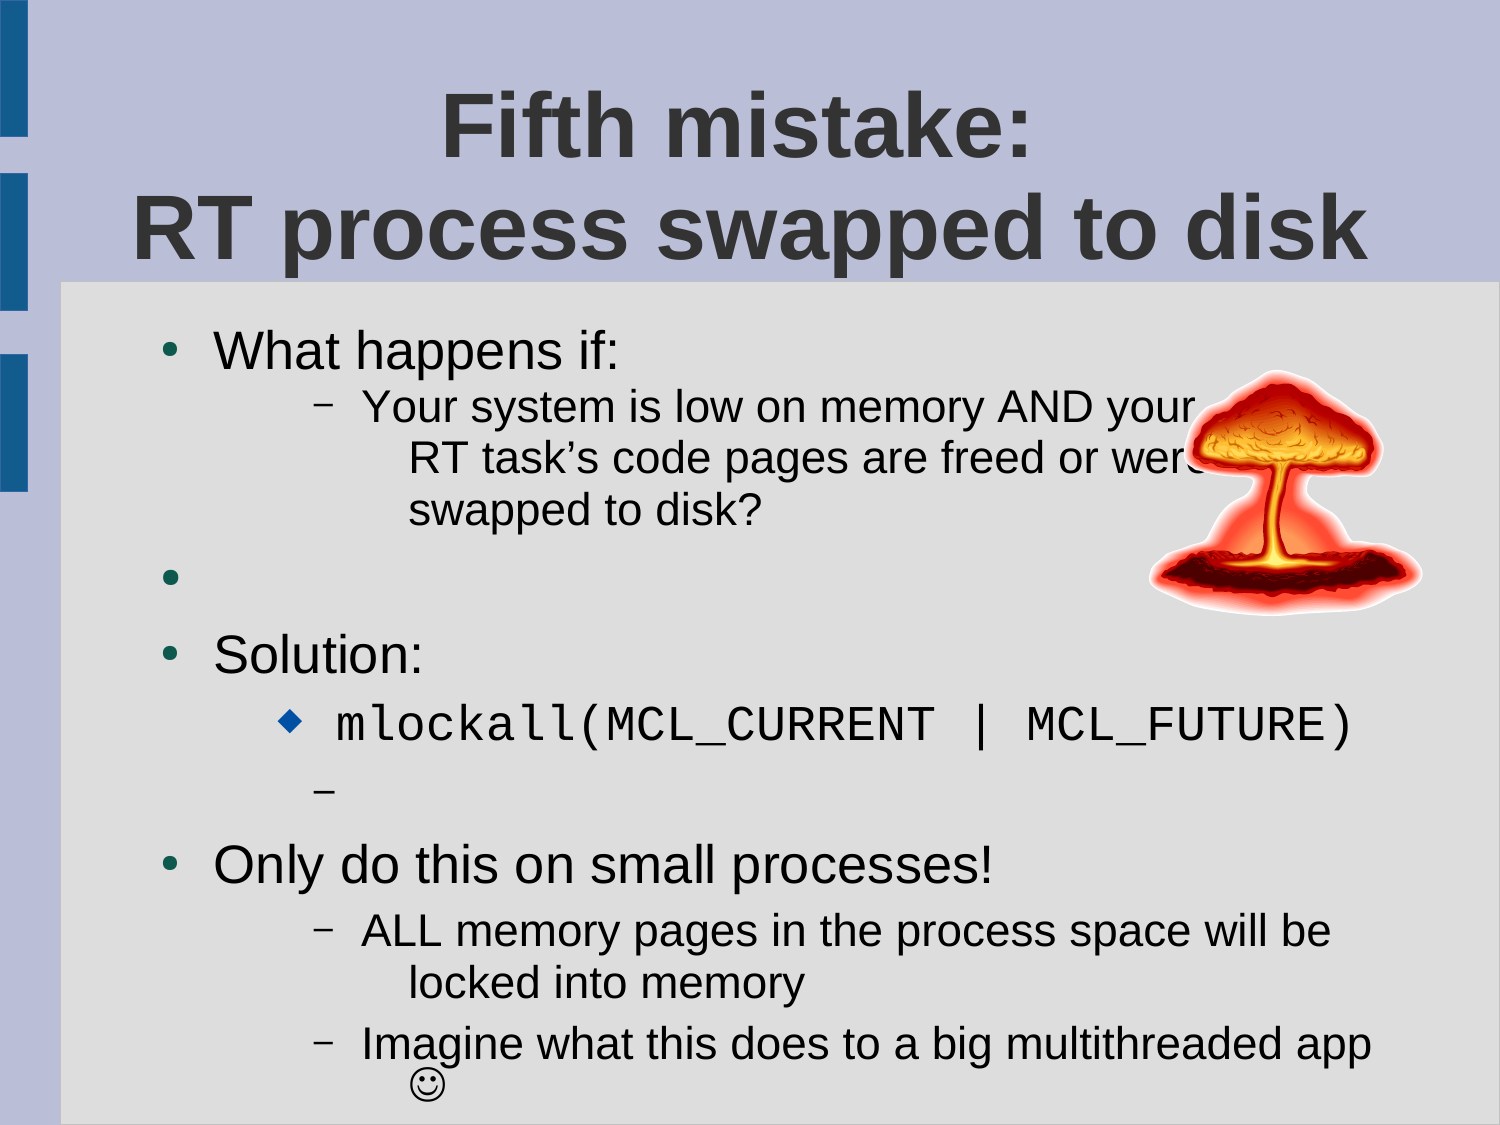

Fifth mistake:
RT process swapped to disk
# What happens if:
Your system is low on memory AND your
RT task’s code pages are freed or were
swapped to disk?
Solution:
 mlockall(MCL_CURRENT | MCL_FUTURE)
Only do this on small processes!
ALL memory pages in the process space will be locked into memory
Imagine what this does to a big multithreaded app 